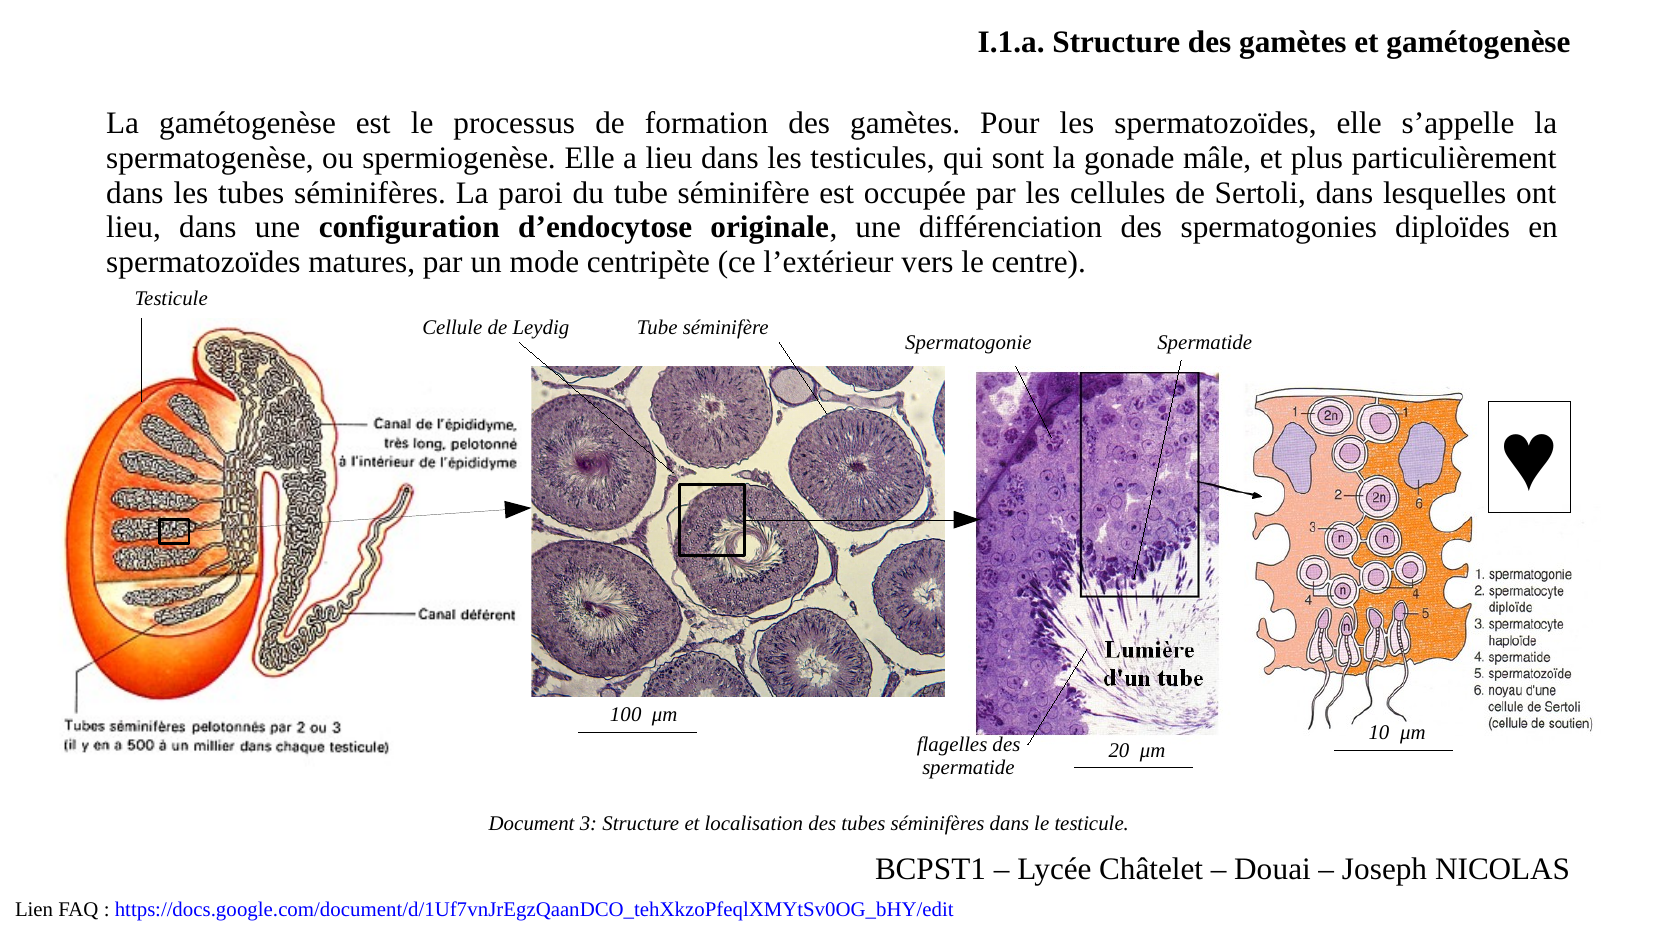

I.1.a. Structure des gamètes et gamétogenèse
La gamétogenèse est le processus de formation des gamètes. Pour les spermatozoïdes, elle s’appelle la spermatogenèse, ou spermiogenèse. Elle a lieu dans les testicules, qui sont la gonade mâle, et plus particulièrement dans les tubes séminifères. La paroi du tube séminifère est occupée par les cellules de Sertoli, dans lesquelles ont lieu, dans une configuration d’endocytose originale, une différenciation des spermatogonies diploïdes en spermatozoïdes matures, par un mode centripète (ce l’extérieur vers le centre).
Testicule
Cellule de Leydig
Tube séminifère
Spermatogonie
Spermatide
♥
100 μm
10 μm
flagelles des spermatide
20 μm
Document 3: Structure et localisation des tubes séminifères dans le testicule.
BCPST1 – Lycée Châtelet – Douai – Joseph NICOLAS
Lien FAQ : https://docs.google.com/document/d/1Uf7vnJrEgzQaanDCO_tehXkzoPfeqlXMYtSv0OG_bHY/edit